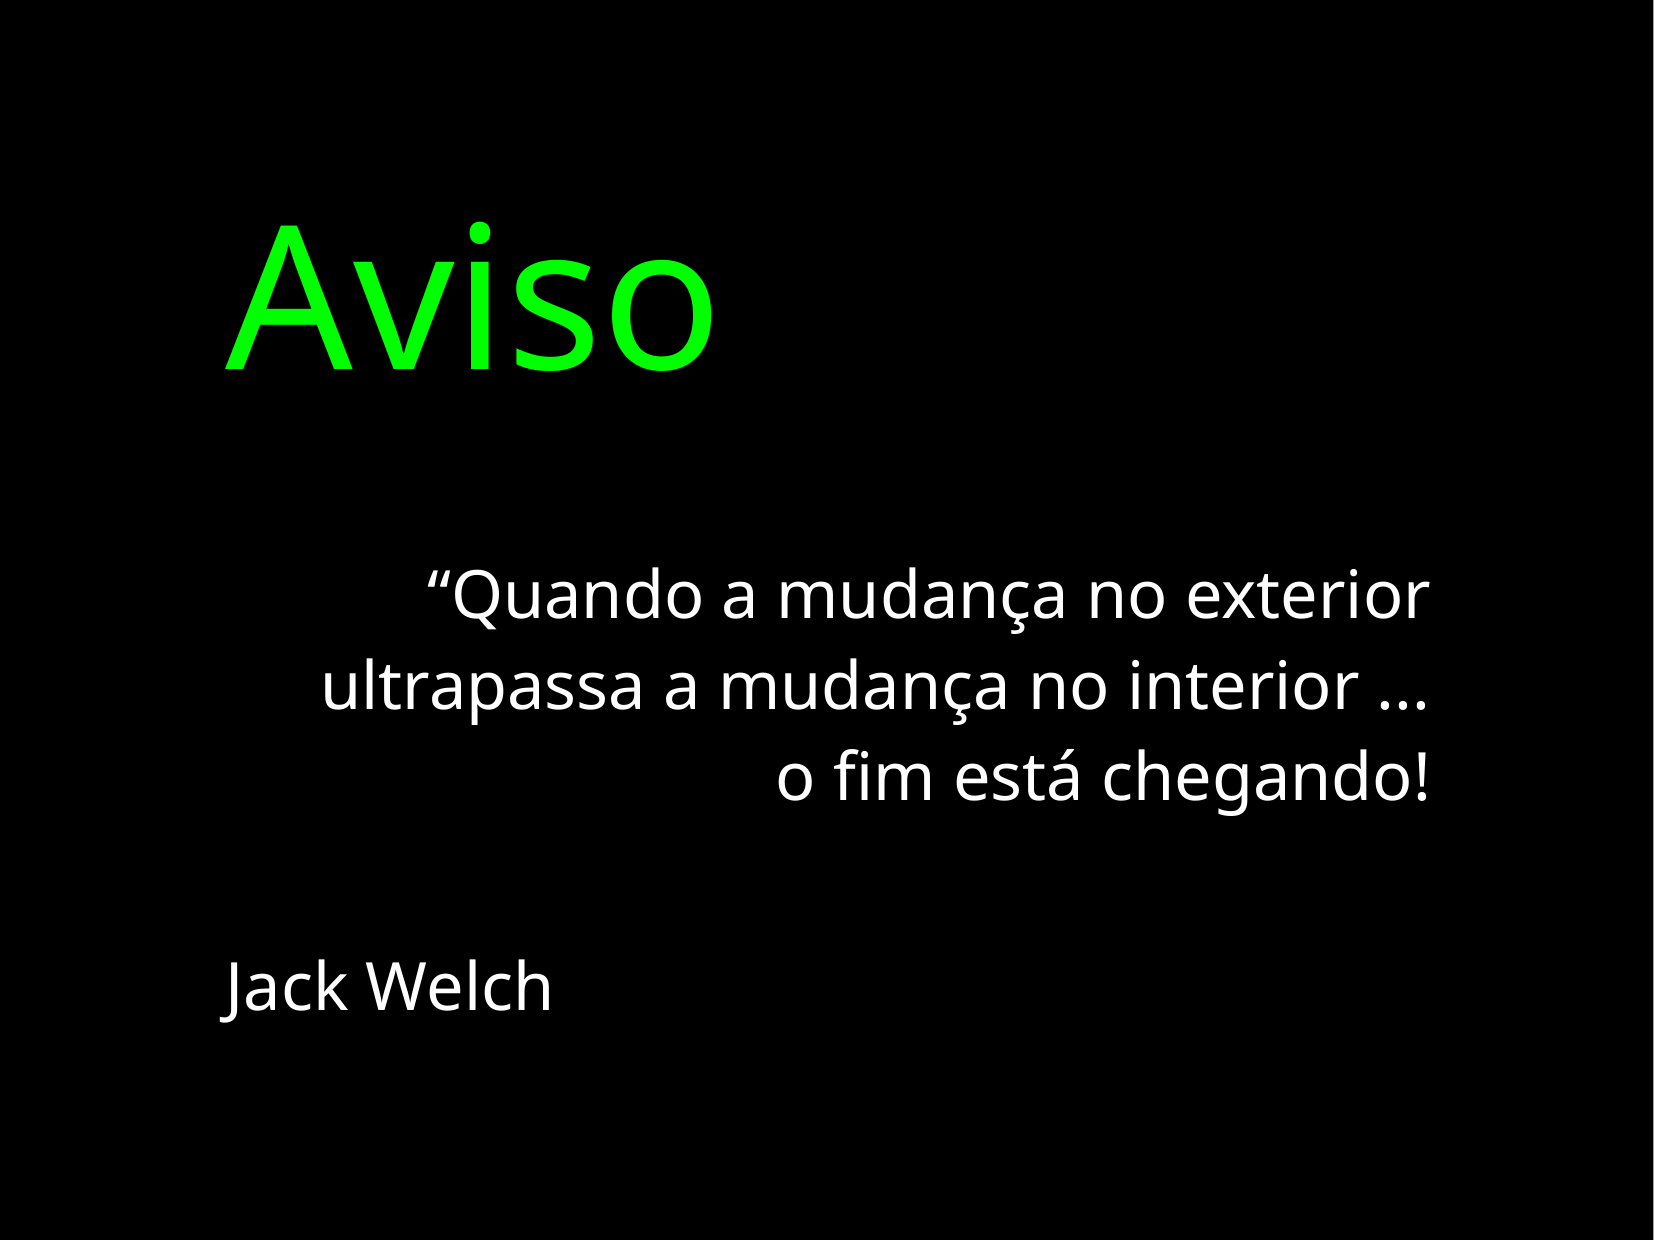

# Aviso
“Quando a mudança no exterior ultrapassa a mudança no interior ... o fim está chegando!
Jack Welch